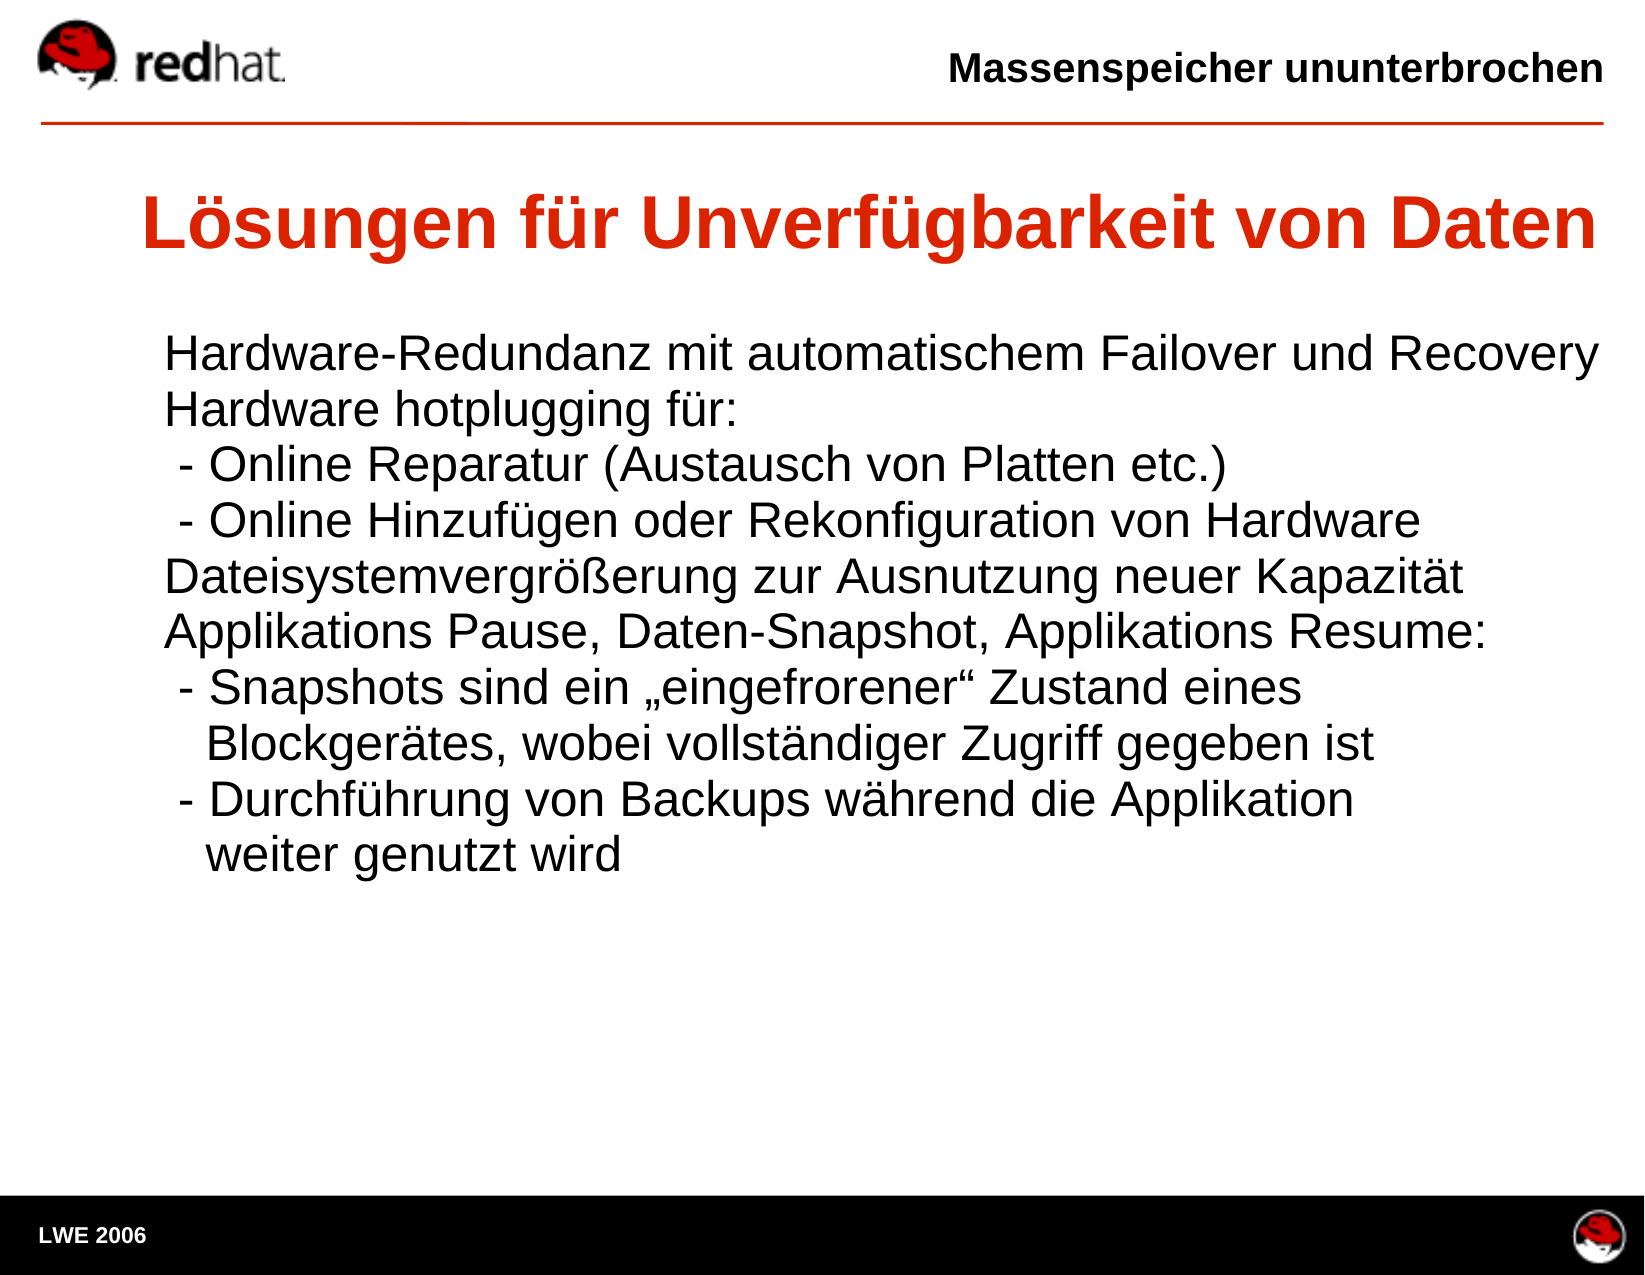

Massenspeicher ununterbrochen
Lösungen für Unverfügbarkeit von Daten
 Hardware-Redundanz mit automatischem Failover und Recovery
 Hardware hotplugging für:
 - Online Reparatur (Austausch von Platten etc.)
 - Online Hinzufügen oder Rekonfiguration von Hardware
 Dateisystemvergrößerung zur Ausnutzung neuer Kapazität
 Applikations Pause, Daten-Snapshot, Applikations Resume:
 - Snapshots sind ein „eingefrorener“ Zustand eines
 Blockgerätes, wobei vollständiger Zugriff gegeben ist
 - Durchführung von Backups während die Applikation
 weiter genutzt wird
LWE 2006